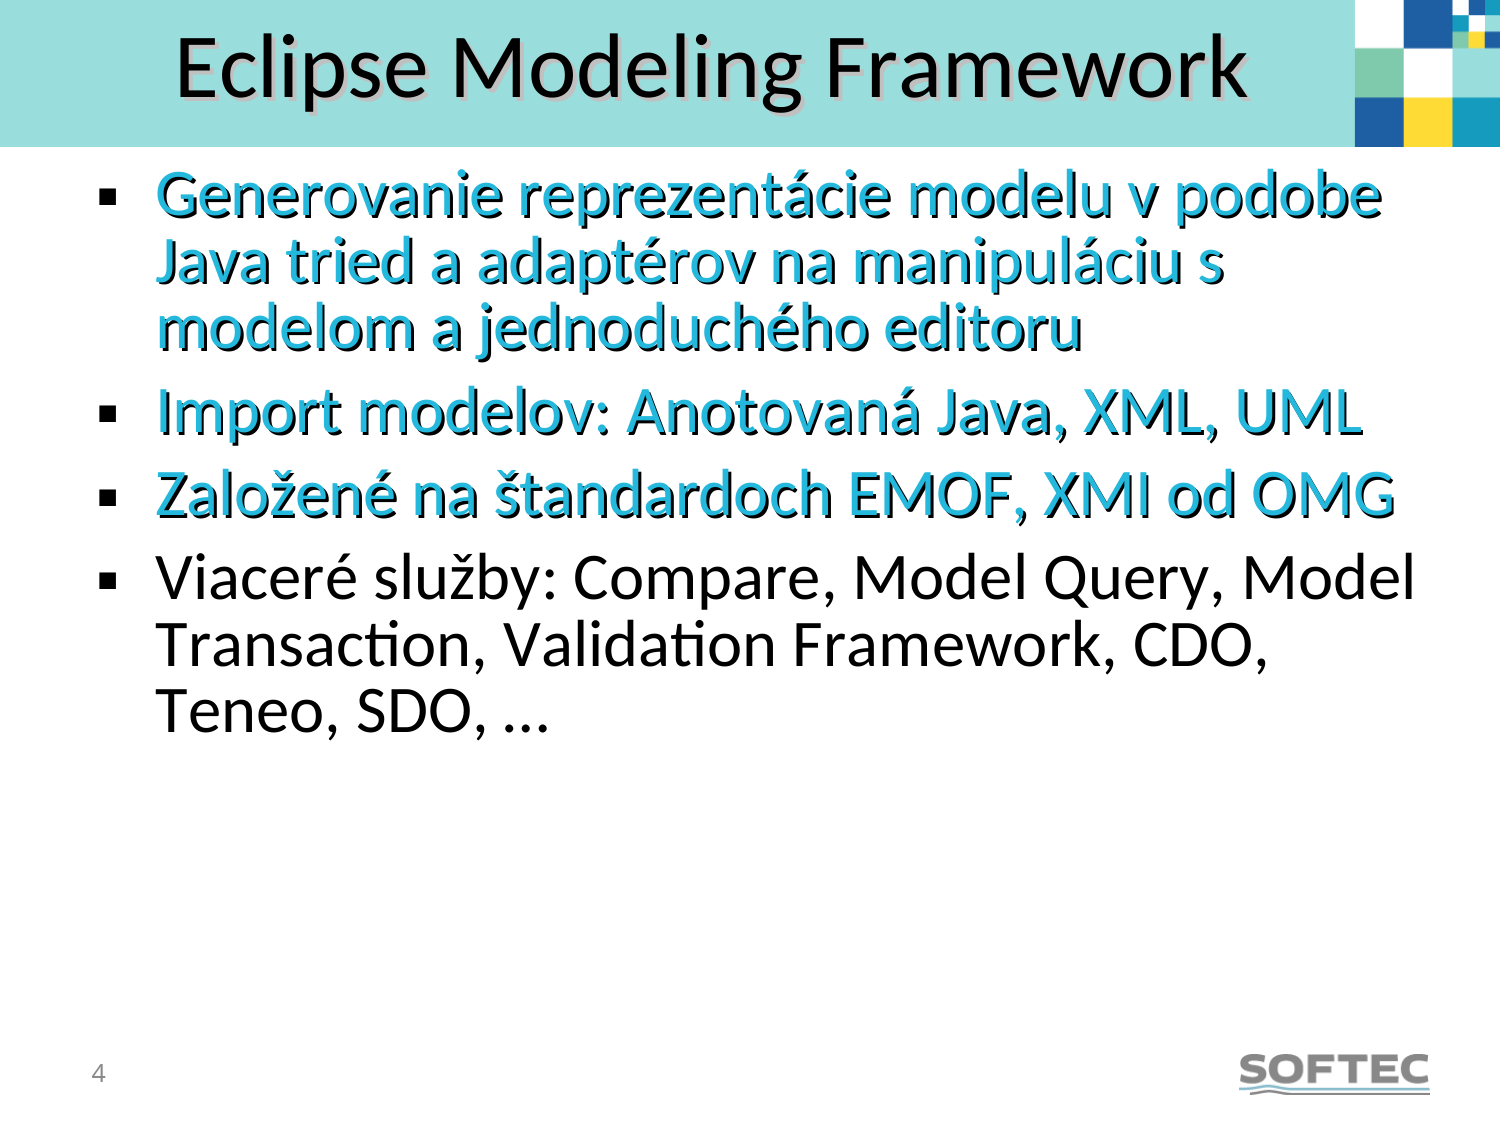

# Eclipse Modeling Framework
Generovanie reprezentácie modelu v podobe Java tried a adaptérov na manipuláciu s modelom a jednoduchého editoru
Import modelov: Anotovaná Java, XML, UML
Založené na štandardoch EMOF, XMI od OMG
Viaceré služby: Compare, Model Query, Model Transaction, Validation Framework, CDO, Teneo, SDO, …